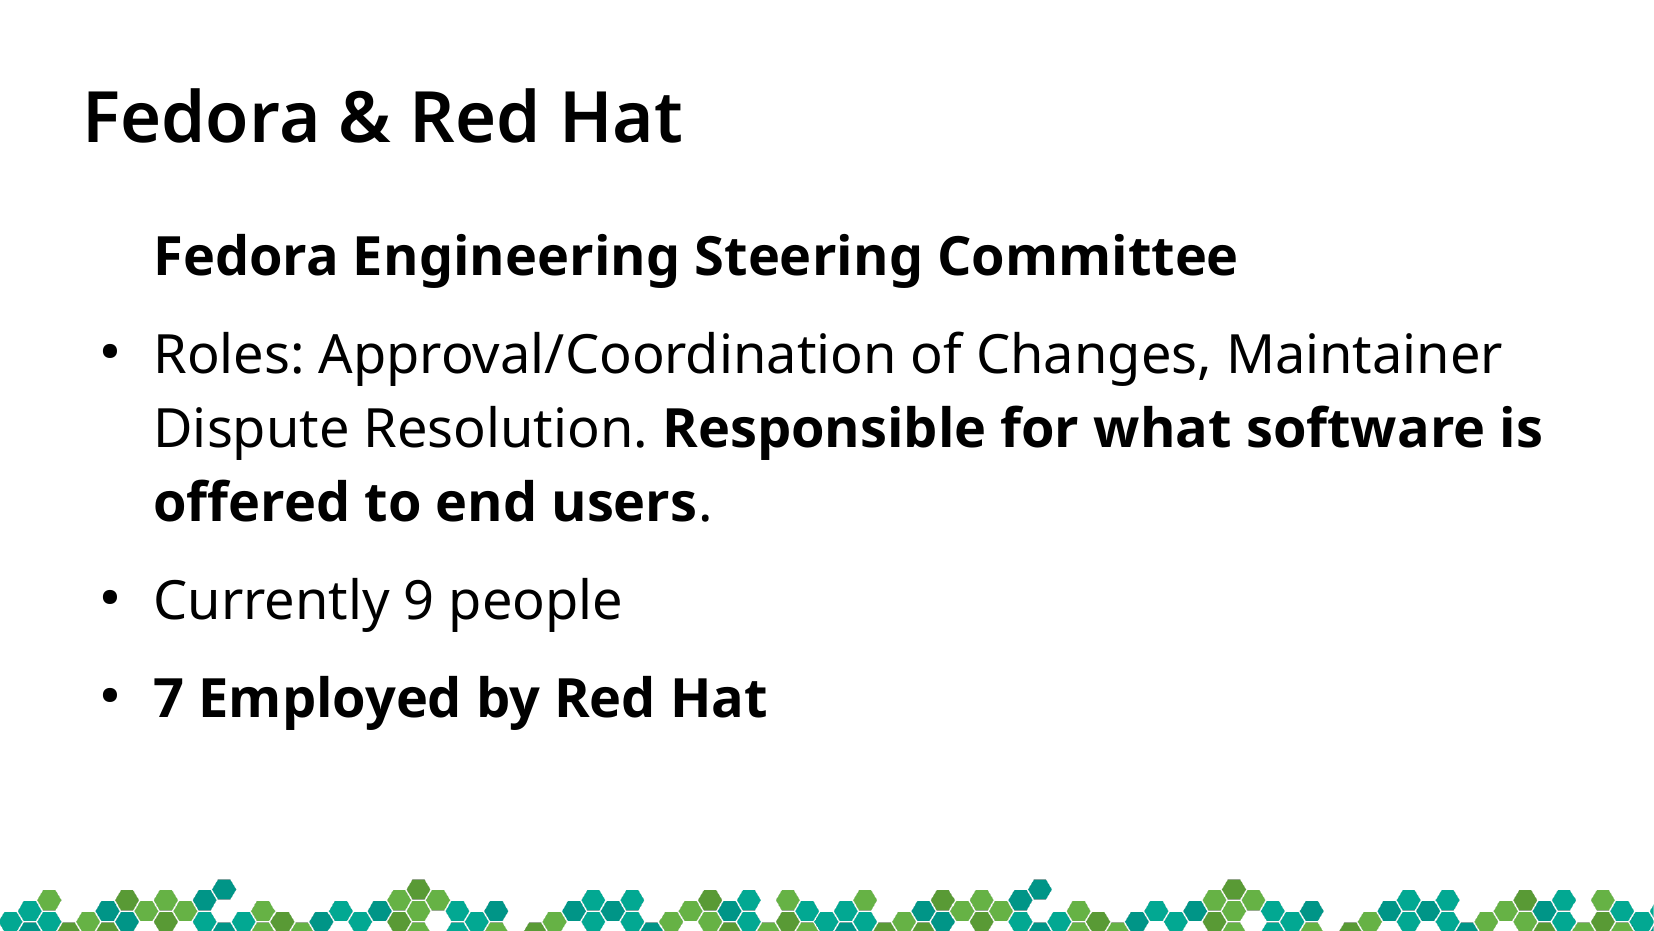

# Fedora & Red Hat
Fedora Engineering Steering Committee
Roles: Approval/Coordination of Changes, Maintainer Dispute Resolution. Responsible for what software is offered to end users.
Currently 9 people
7 Employed by Red Hat